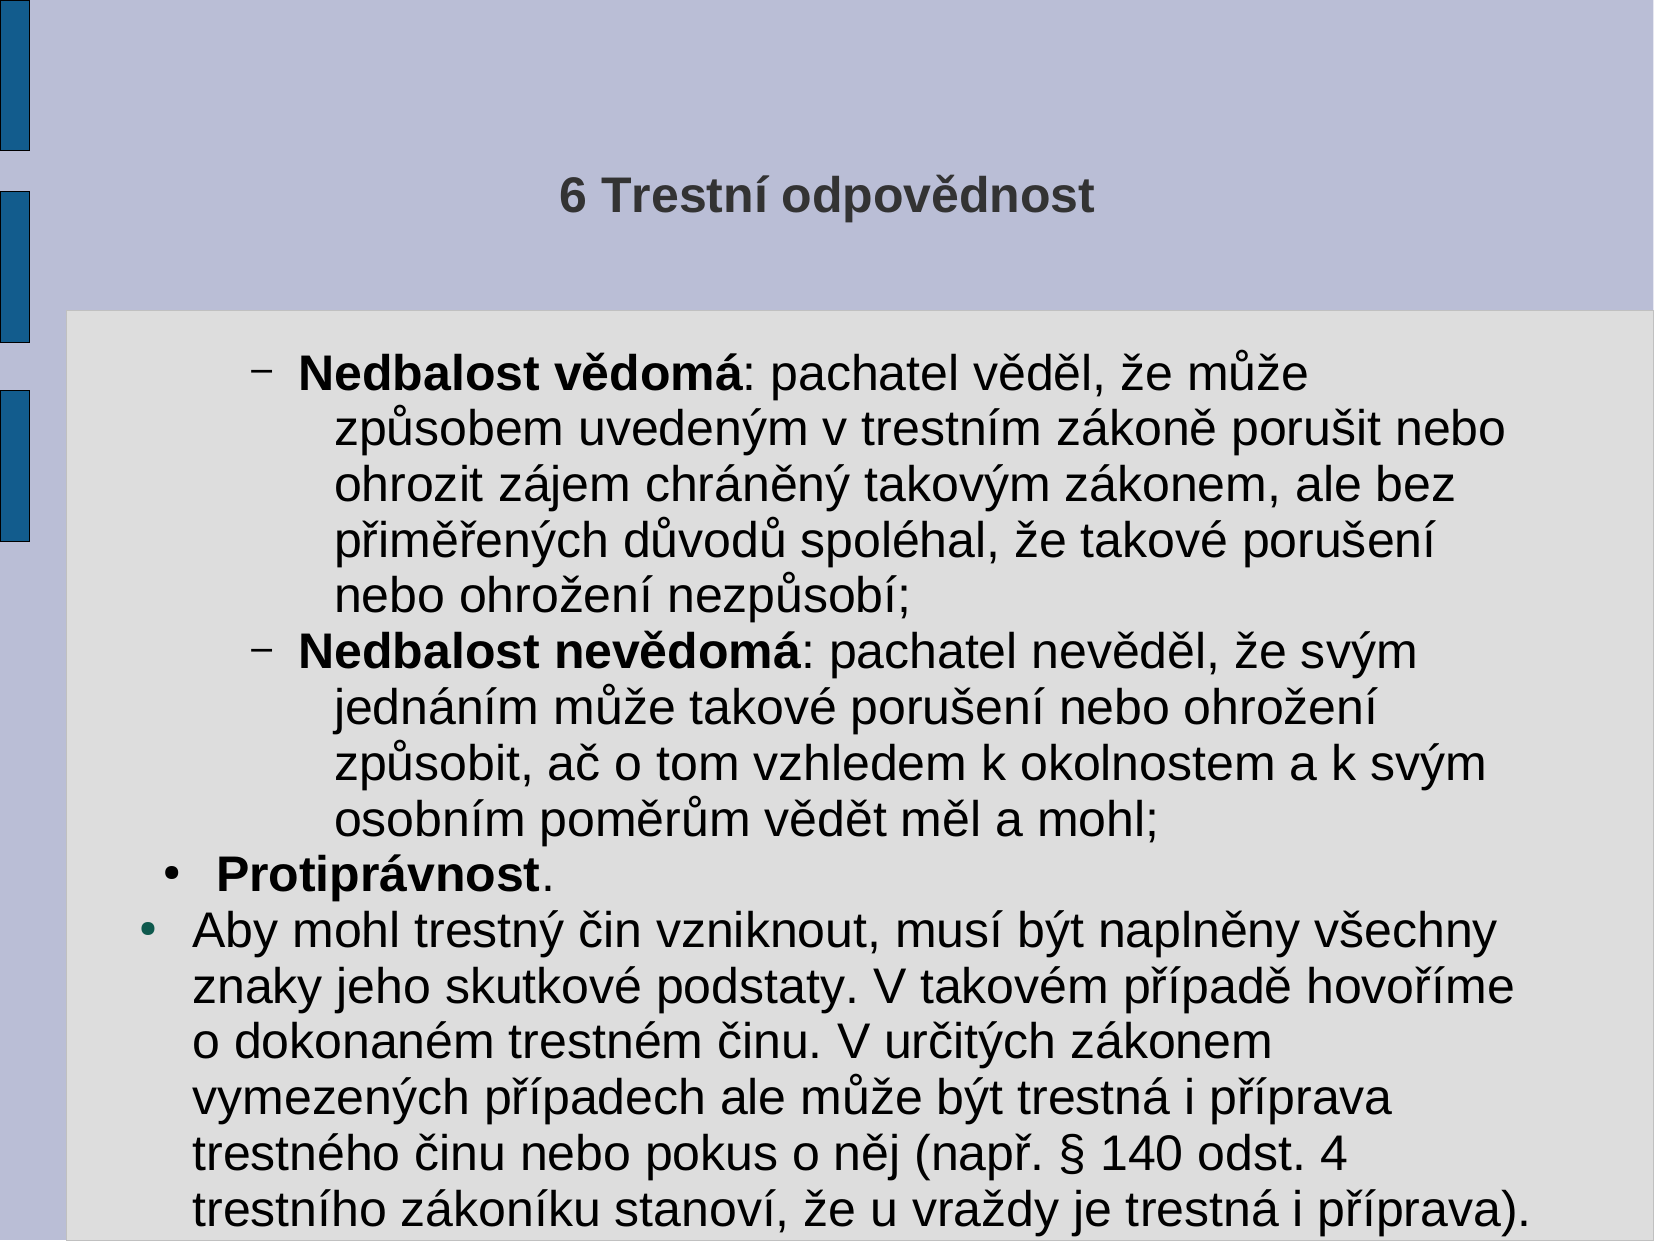

# 6 Trestní odpovědnost
Nedbalost vědomá: pachatel věděl, že může způsobem uvedeným v trestním zákoně porušit nebo ohrozit zájem chráněný takovým zákonem, ale bez přiměřených důvodů spoléhal, že takové porušení nebo ohrožení nezpůsobí;
Nedbalost nevědomá: pachatel nevěděl, že svým jednáním může takové porušení nebo ohrožení způsobit, ač o tom vzhledem k okolnostem a k svým osobním poměrům vědět měl a mohl;
Protiprávnost.
Aby mohl trestný čin vzniknout, musí být naplněny všechny znaky jeho skutkové podstaty. V takovém případě hovoříme o dokonaném trestném činu. V určitých zákonem vymezených případech ale může být trestná i příprava trestného činu nebo pokus o něj (např. § 140 odst. 4 trestního zákoníku stanoví, že u vraždy je trestná i příprava).